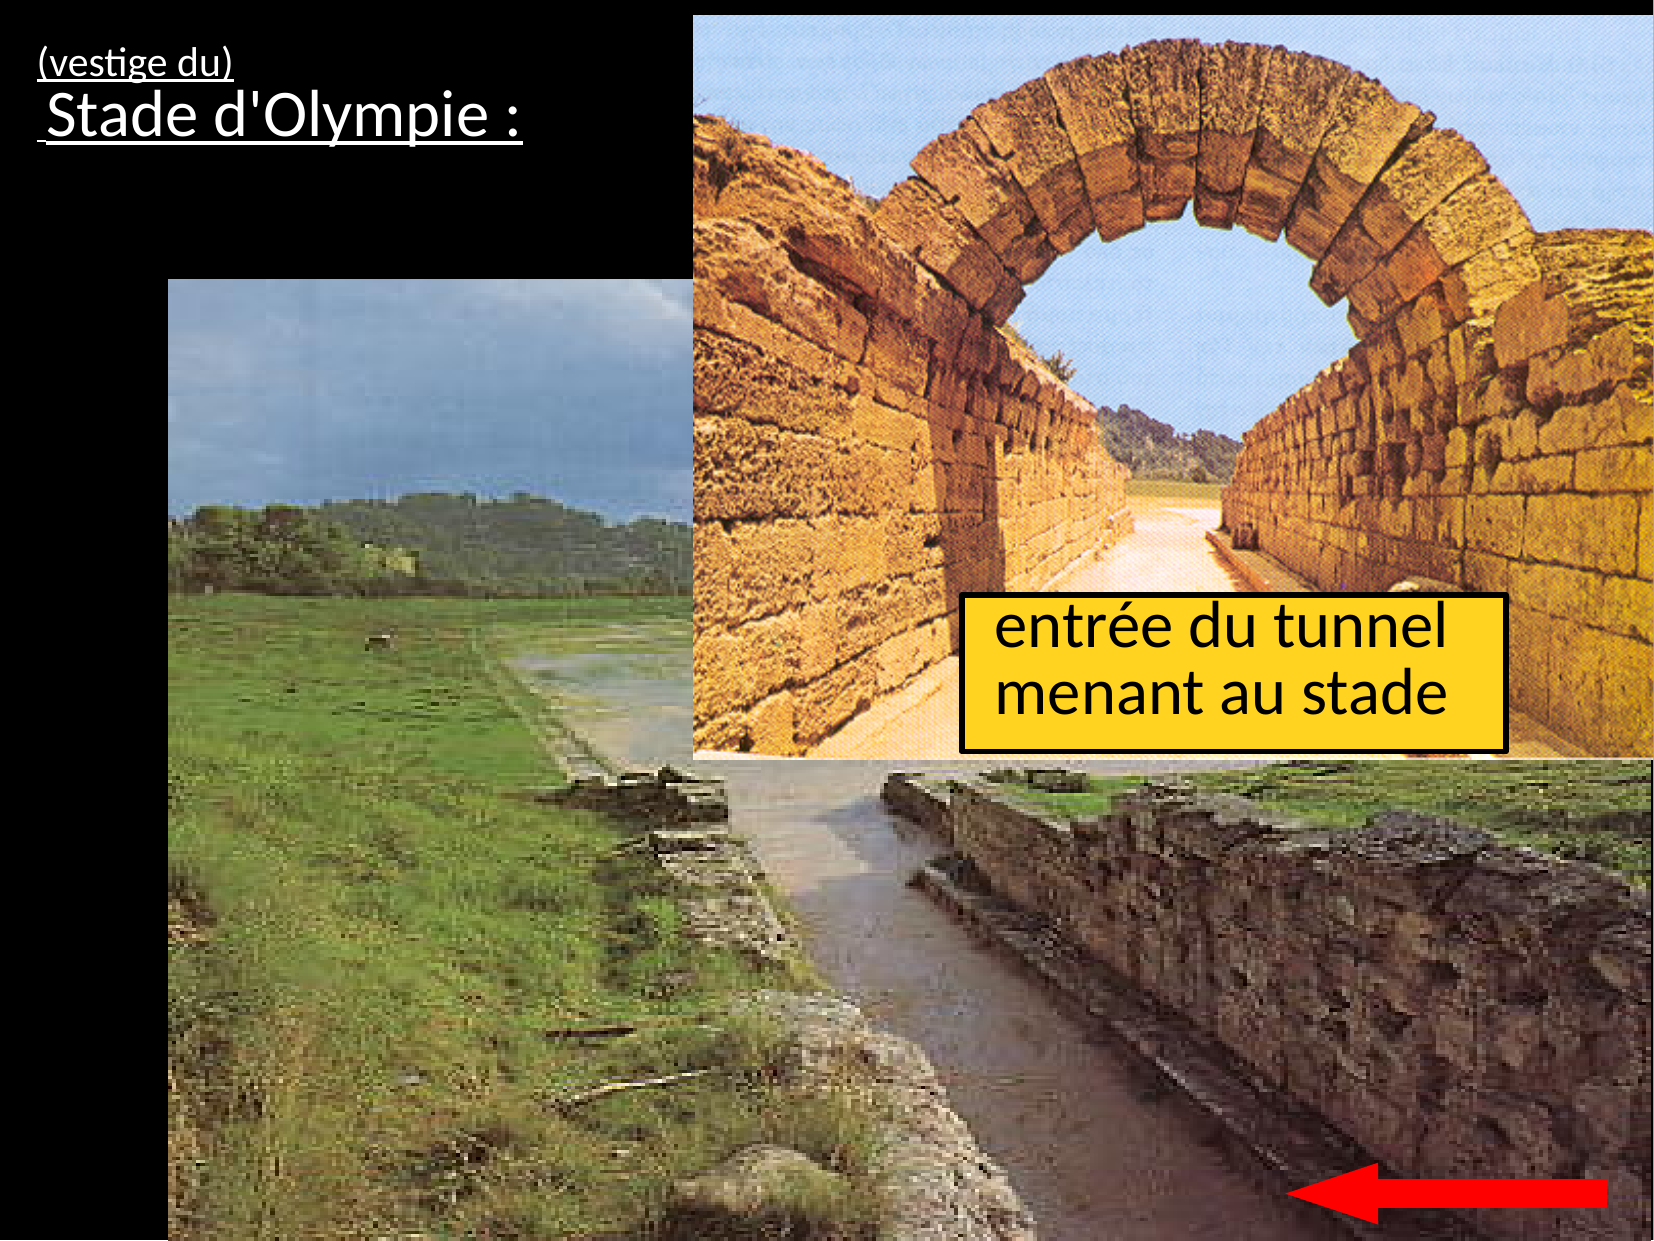

(vestige du)
 Stade d'Olympie :
entrée du tunnel menant au stade